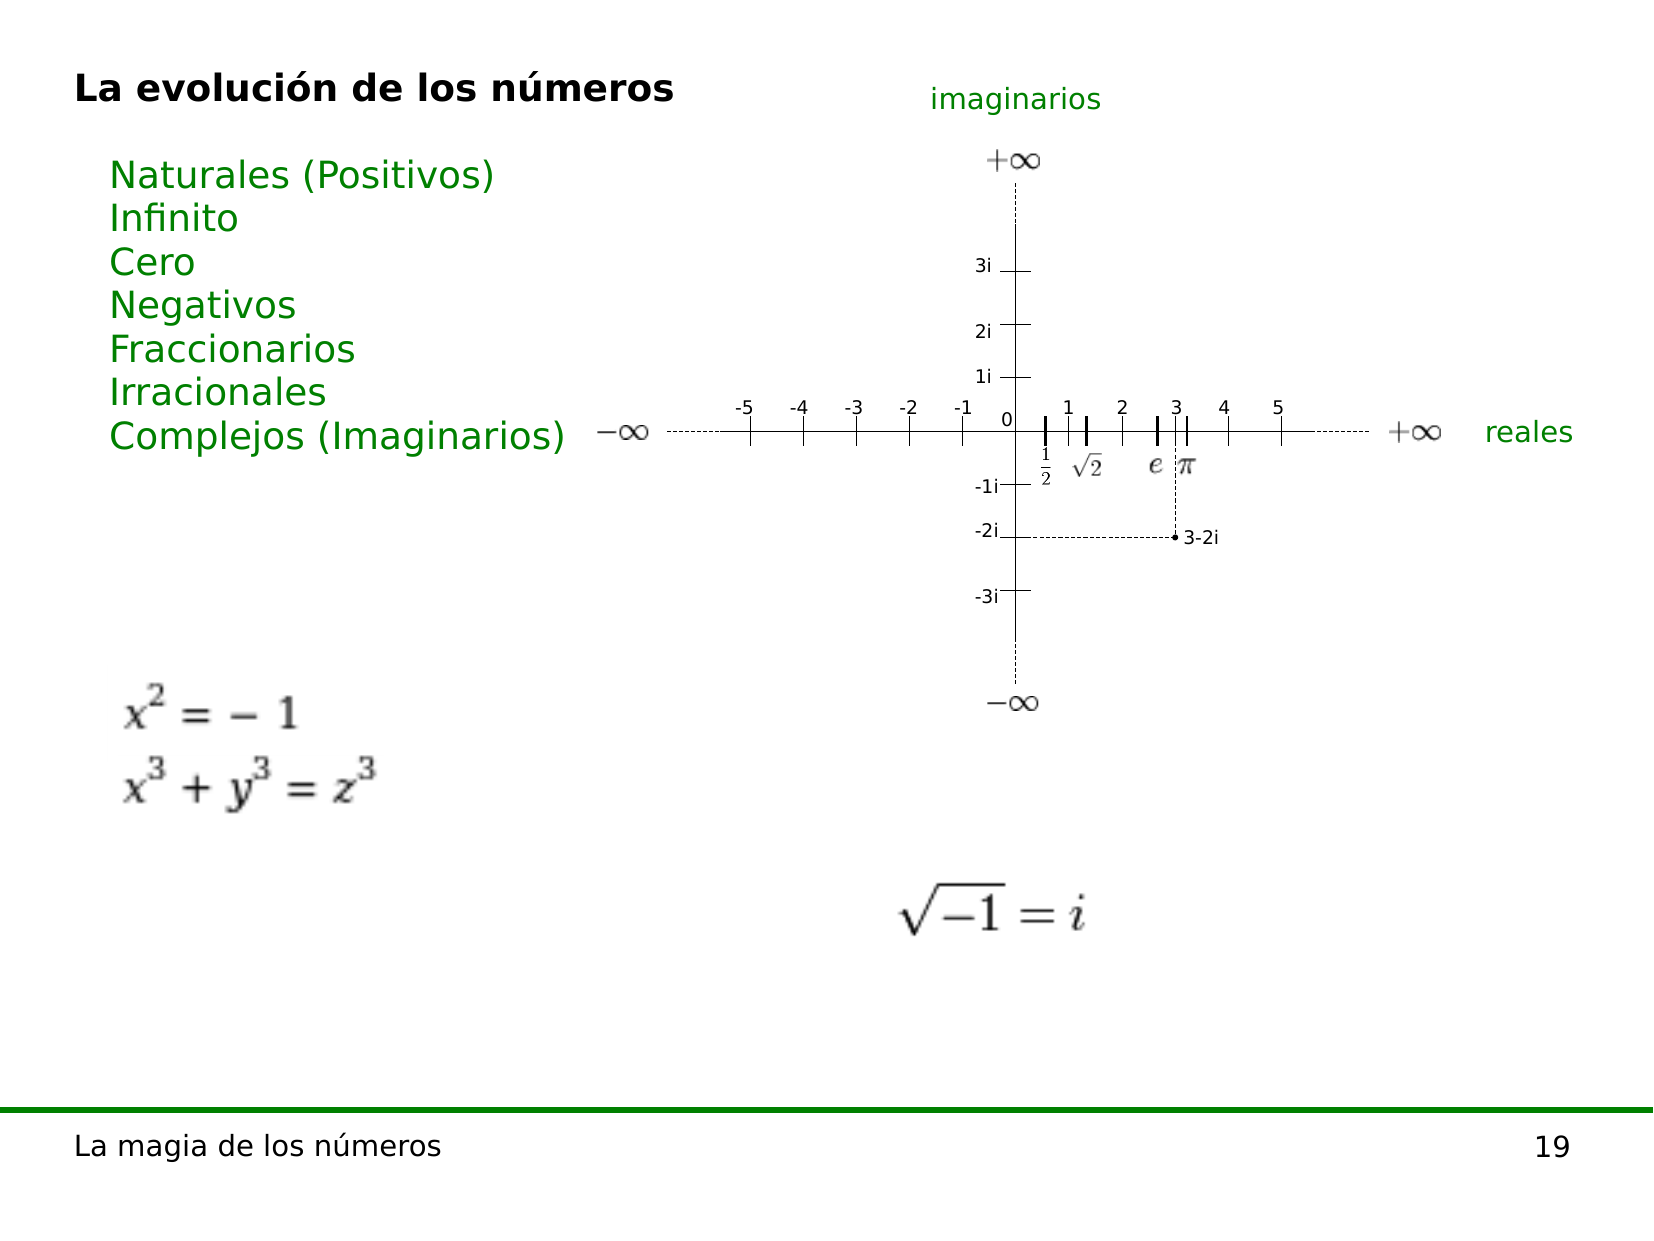

La evolución de los números
Naturales (Positivos)
Infinito
Cero
Negativos
Fraccionarios
Irracionales
Complejos (Imaginarios)
imaginarios
3i
2i
1i
-1i
-2i
-3i
-5 -4 -3 -2 -1 1 2 3 4 5
0
reales
3-2i
La magia de los números
19